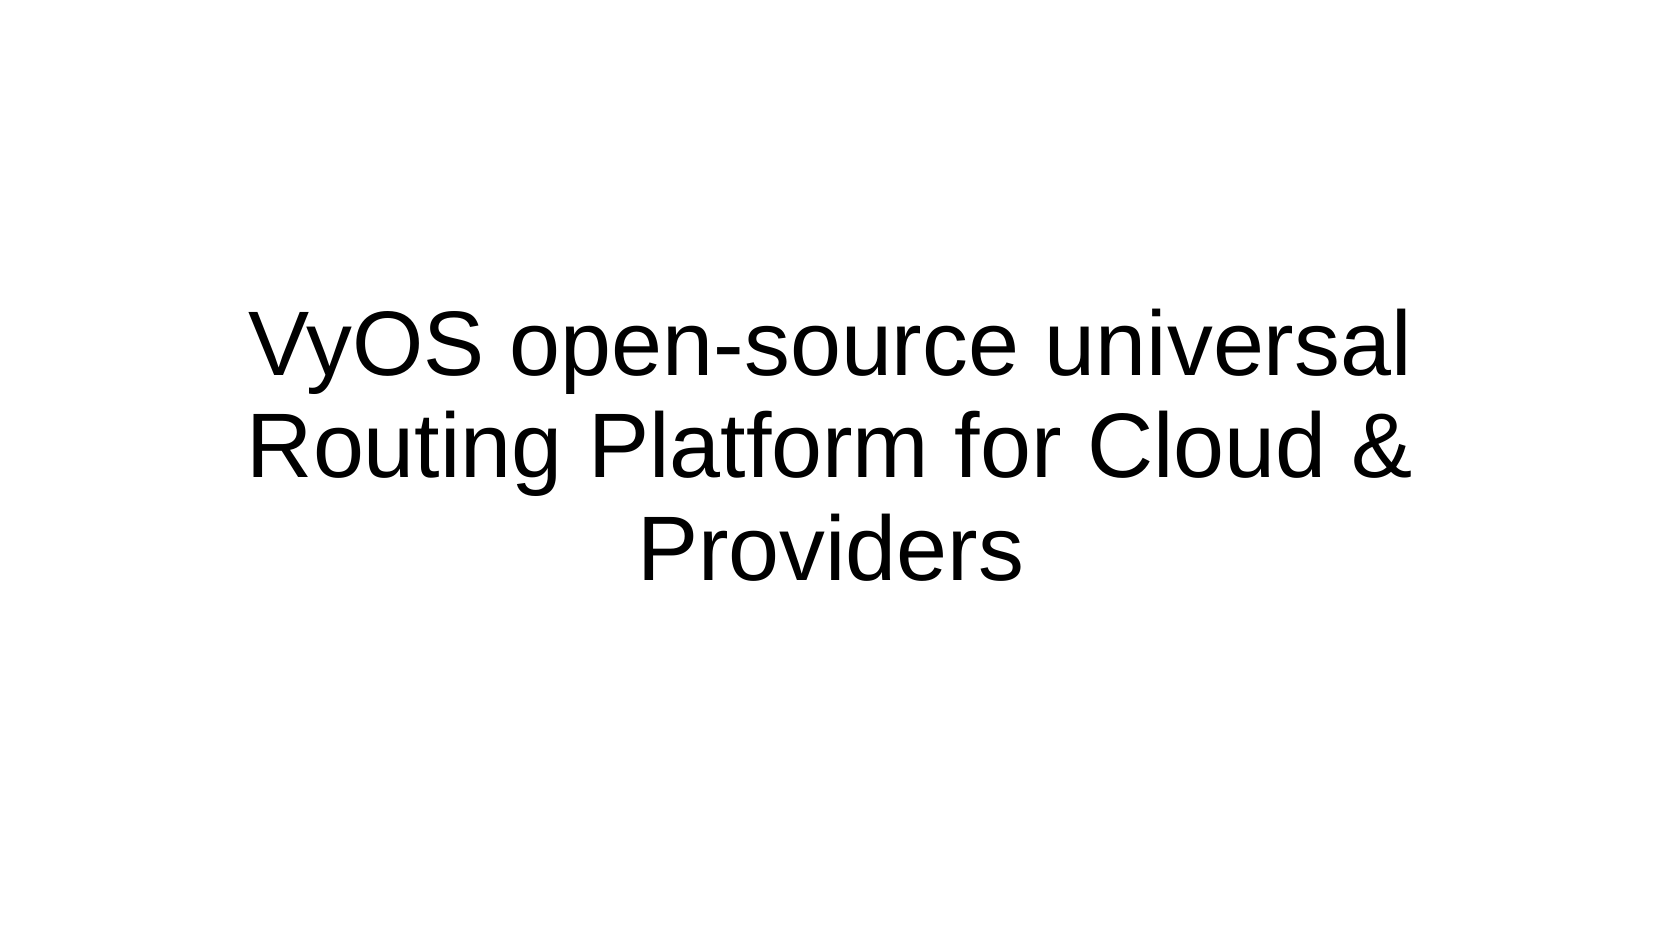

# VyOS open-source universal Routing Platform for Cloud & Providers